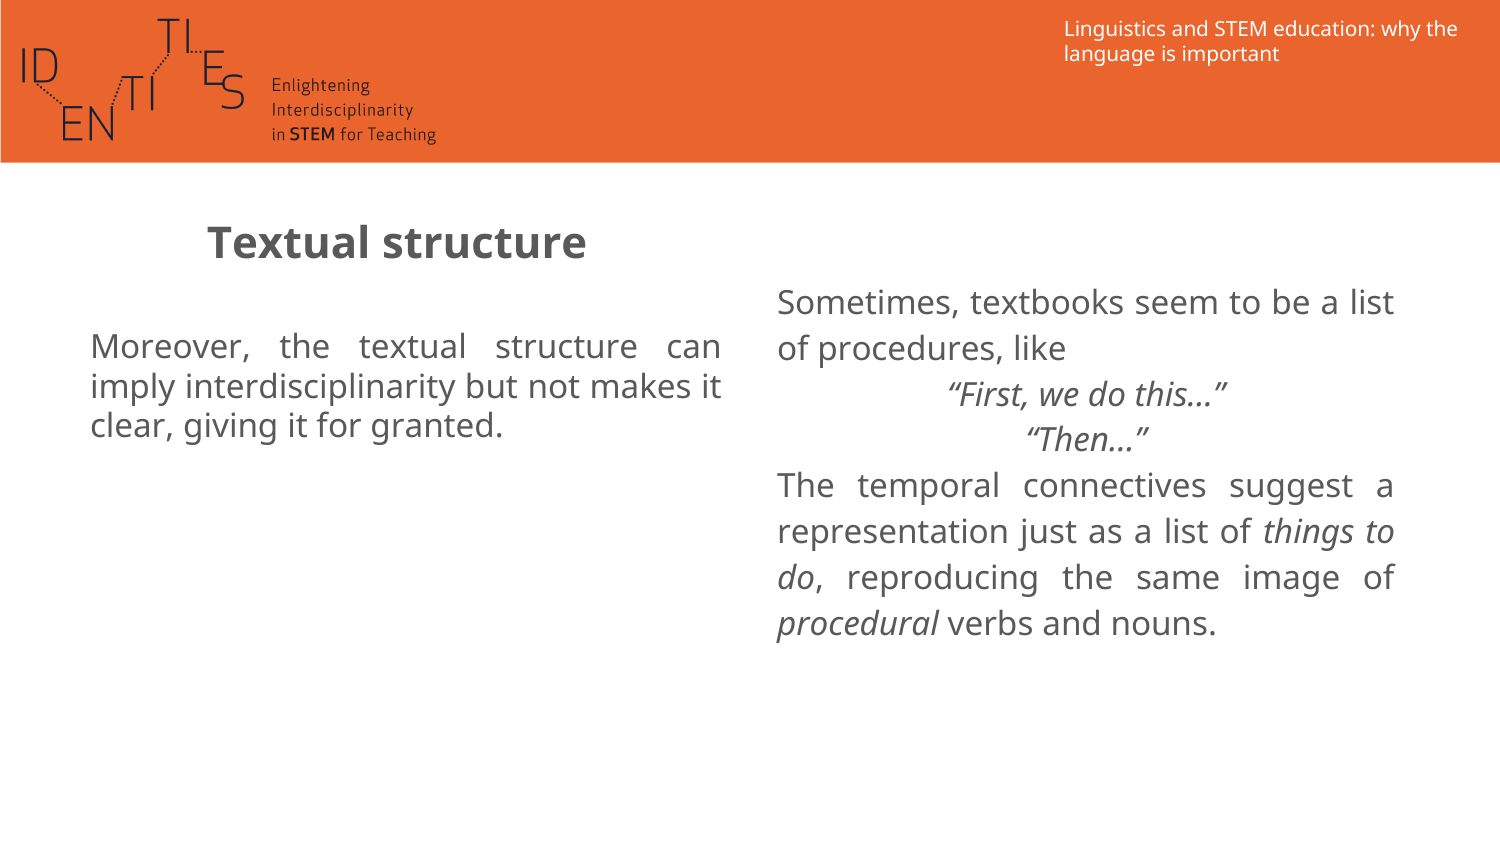

Linguistics and STEM education: why the language is important
#
Textual structure
Moreover, the textual structure can imply interdisciplinarity but not makes it clear, giving it for granted.
Sometimes, textbooks seem to be a list of procedures, like
“First, we do this…”
“Then…”
The temporal connectives suggest a representation just as a list of things to do, reproducing the same image of procedural verbs and nouns.